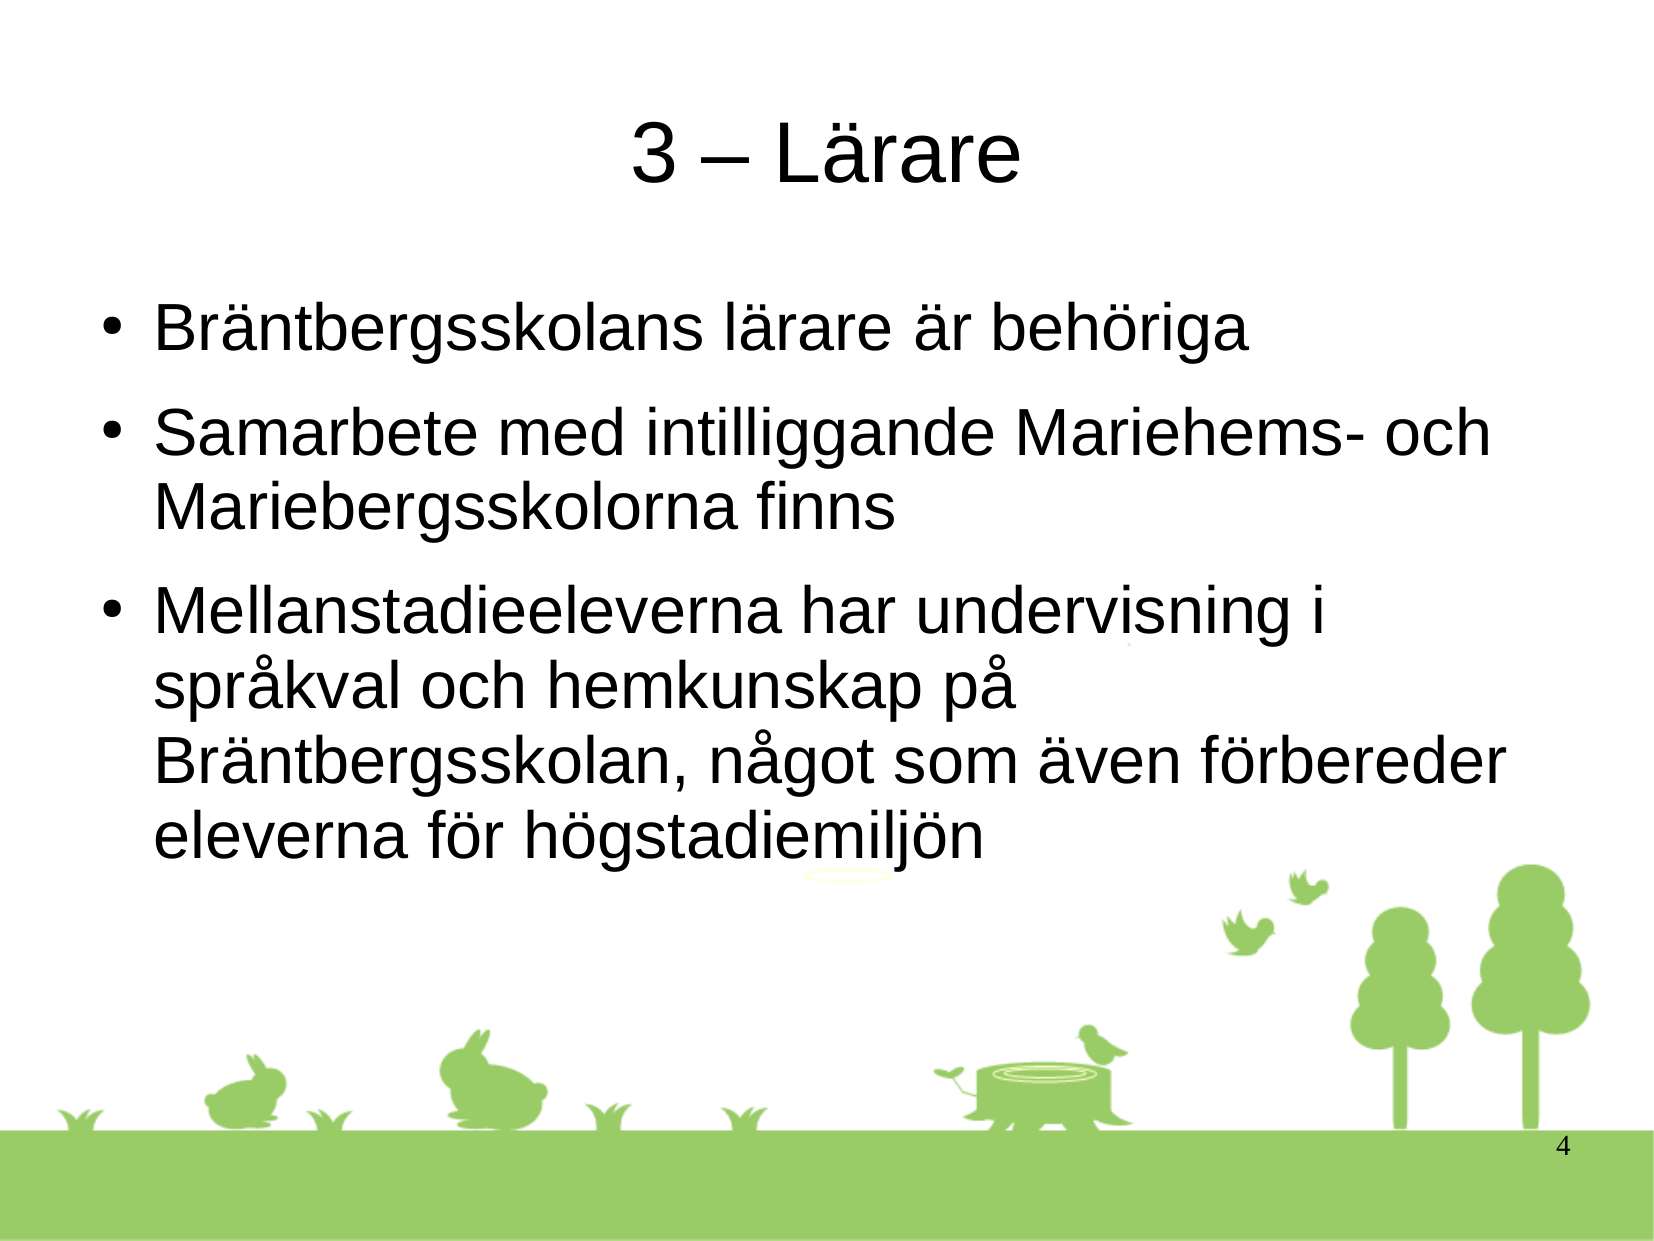

# 3 – Lärare
Bräntbergsskolans lärare är behöriga
Samarbete med intilliggande Mariehems- och Mariebergsskolorna finns
Mellanstadieeleverna har undervisning i språkval och hemkunskap på Bräntbergsskolan, något som även förbereder eleverna för högstadiemiljön
4